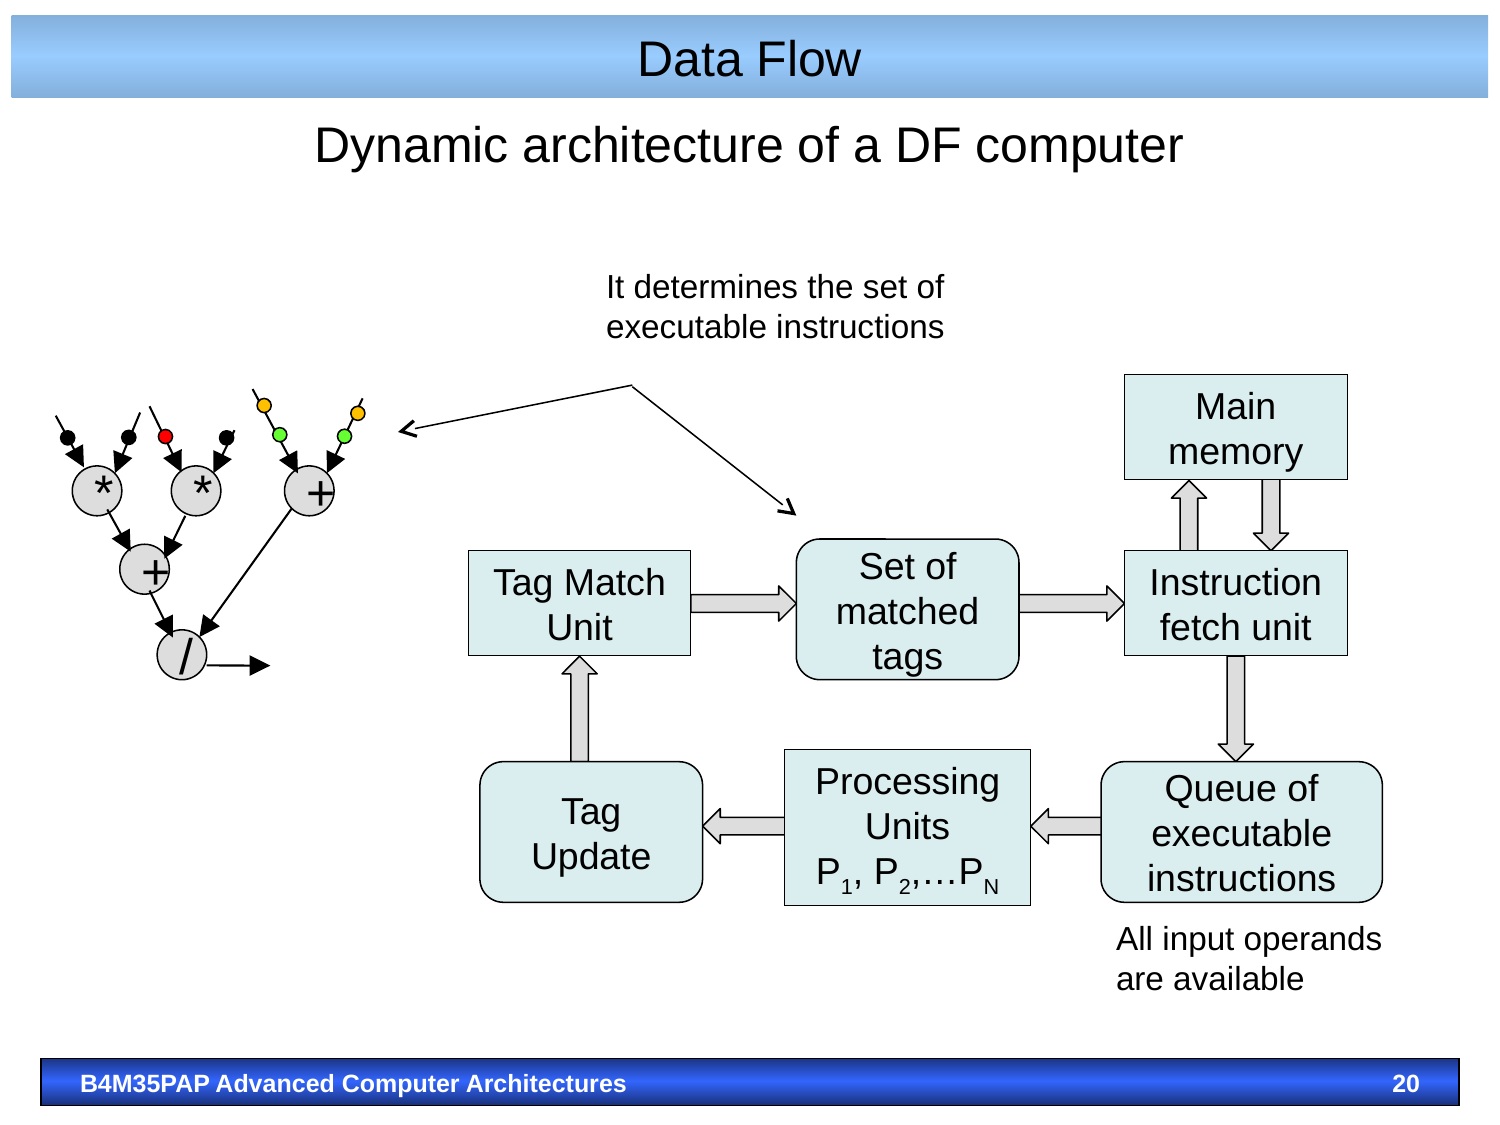

# Data Flow
Dynamic architecture of a DF computer
It determines the set of executable instructions
Main memory
Set of matched tags
Tag Match Unit
Instruction fetch unit
Processing Units
P1, P2,…PN
Tag Update
Queue of executable instructions
*
*
+
+
/
All input operands
are available